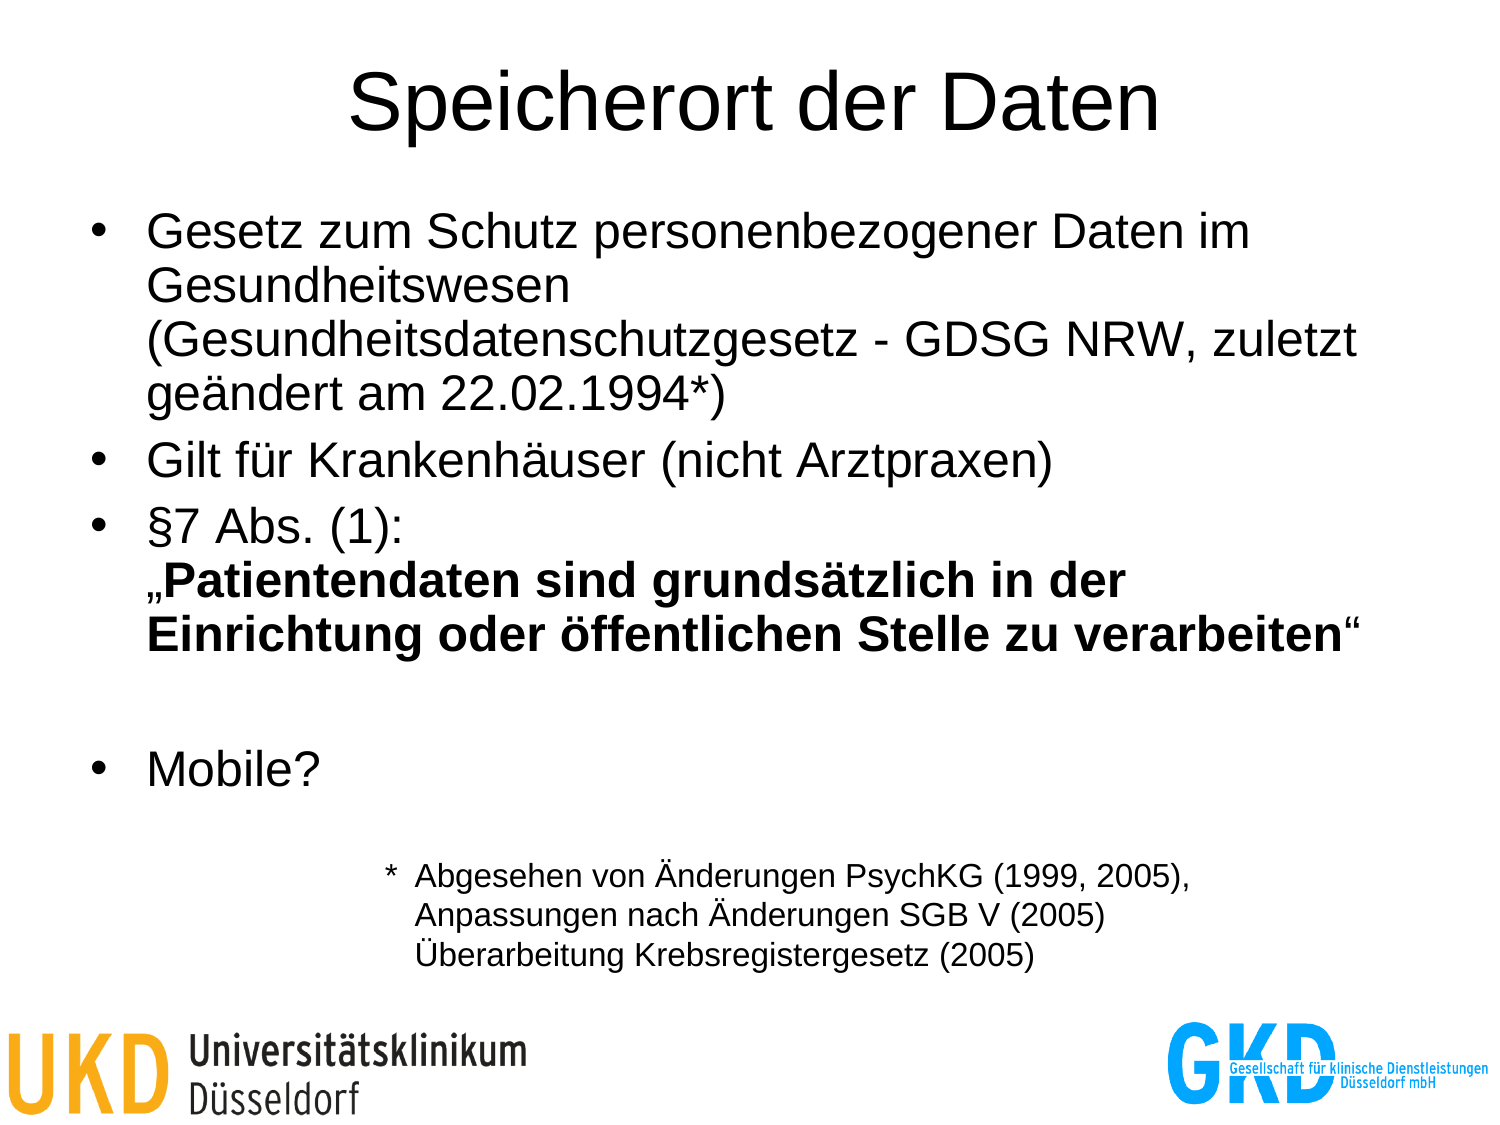

# Speicherort der Daten
Gesetz zum Schutz personenbezogener Daten im Gesundheitswesen
(Gesundheitsdatenschutzgesetz - GDSG NRW, zuletzt geändert am 22.02.1994*)
Gilt für Krankenhäuser (nicht Arztpraxen)
§7 Abs. (1):
„Patientendaten sind grundsätzlich in der Einrichtung oder öffentlichen Stelle zu verarbeiten“
Mobile?
* 	Abgesehen von Änderungen PsychKG (1999, 2005),
Anpassungen nach Änderungen SGB V (2005)
Überarbeitung Krebsregistergesetz (2005)